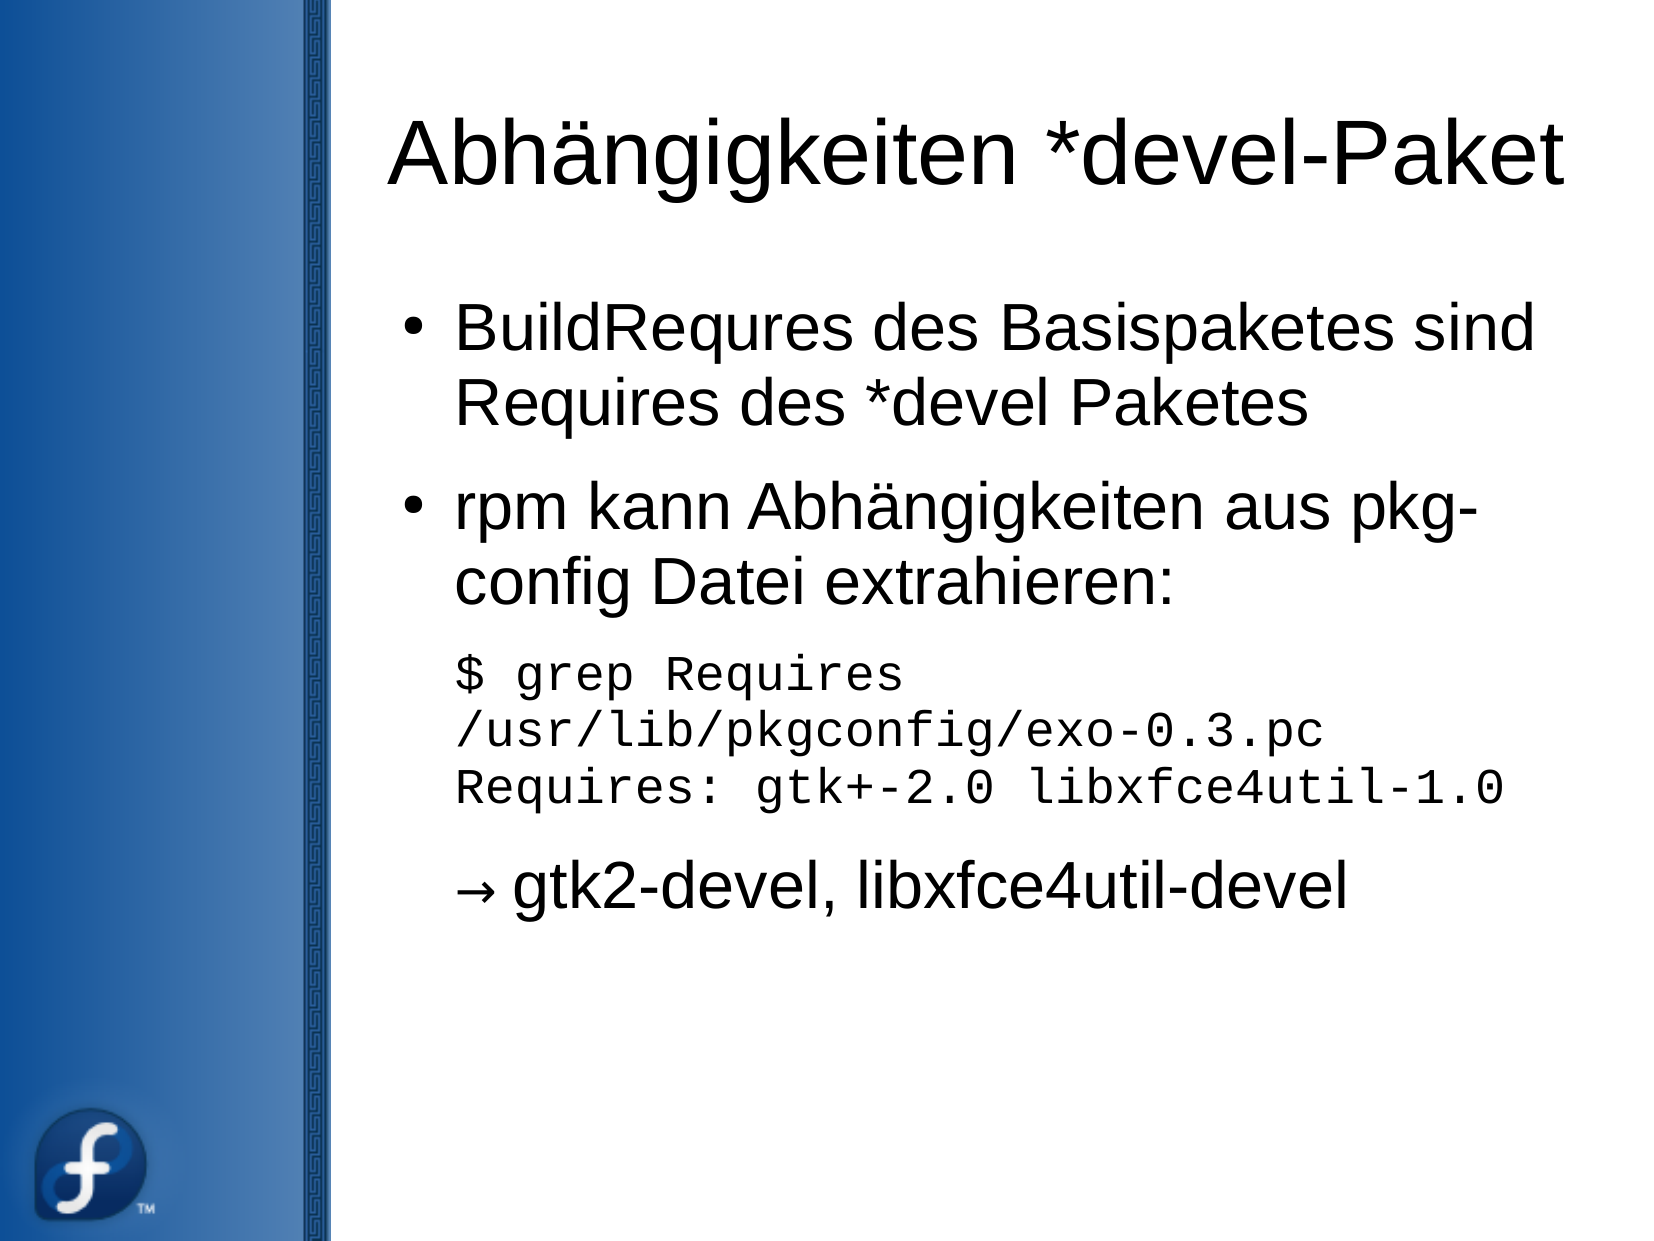

# Abhängigkeiten *devel-Paket
BuildRequres des Basispaketes sind Requires des *devel Paketes
rpm kann Abhängigkeiten aus pkg-config Datei extrahieren:
$ grep Requires /usr/lib/pkgconfig/exo-0.3.pc
Requires: gtk+-2.0 libxfce4util-1.0
→ gtk2-devel, libxfce4util-devel